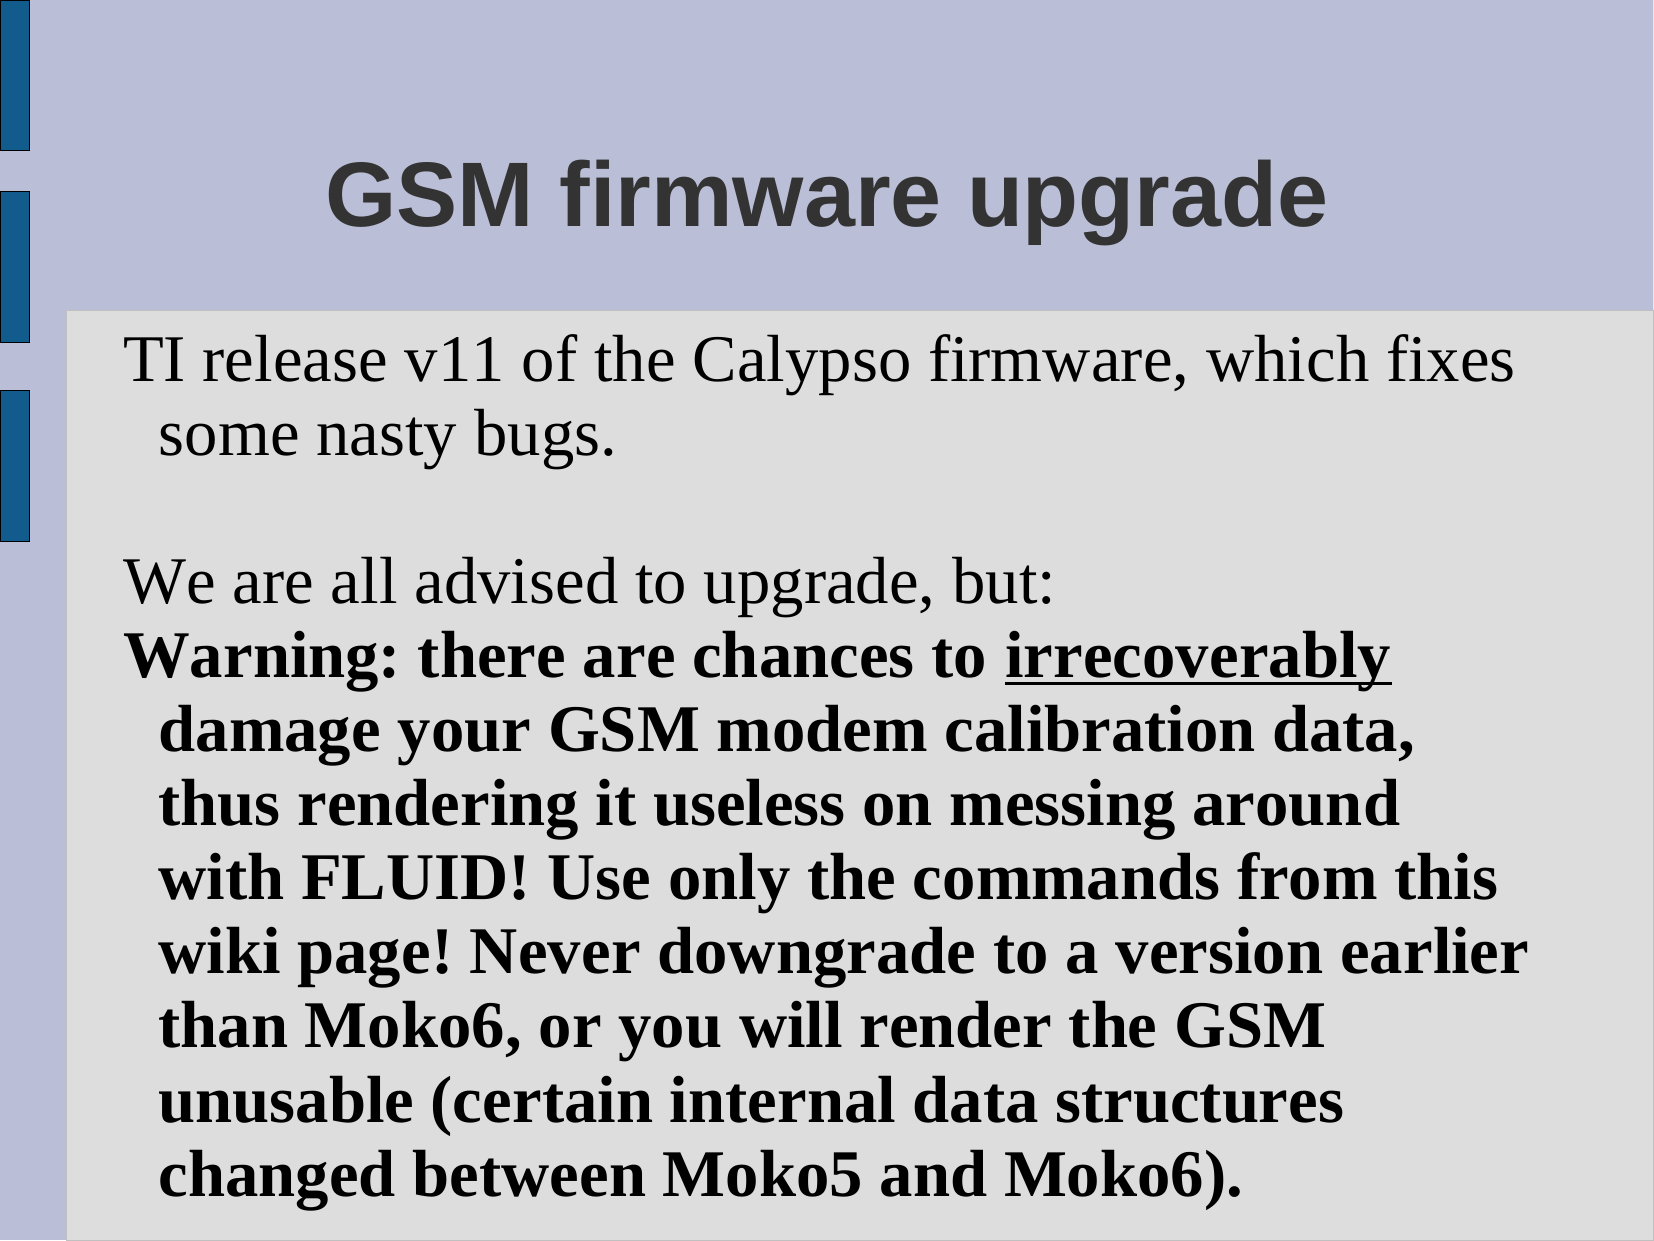

# GSM firmware upgrade
TI release v11 of the Calypso firmware, which fixes some nasty bugs.
We are all advised to upgrade, but:
Warning: there are chances to irrecoverably damage your GSM modem calibration data, thus rendering it useless on messing around with FLUID! Use only the commands from this wiki page! Never downgrade to a version earlier than Moko6, or you will render the GSM unusable (certain internal data structures changed between Moko5 and Moko6).